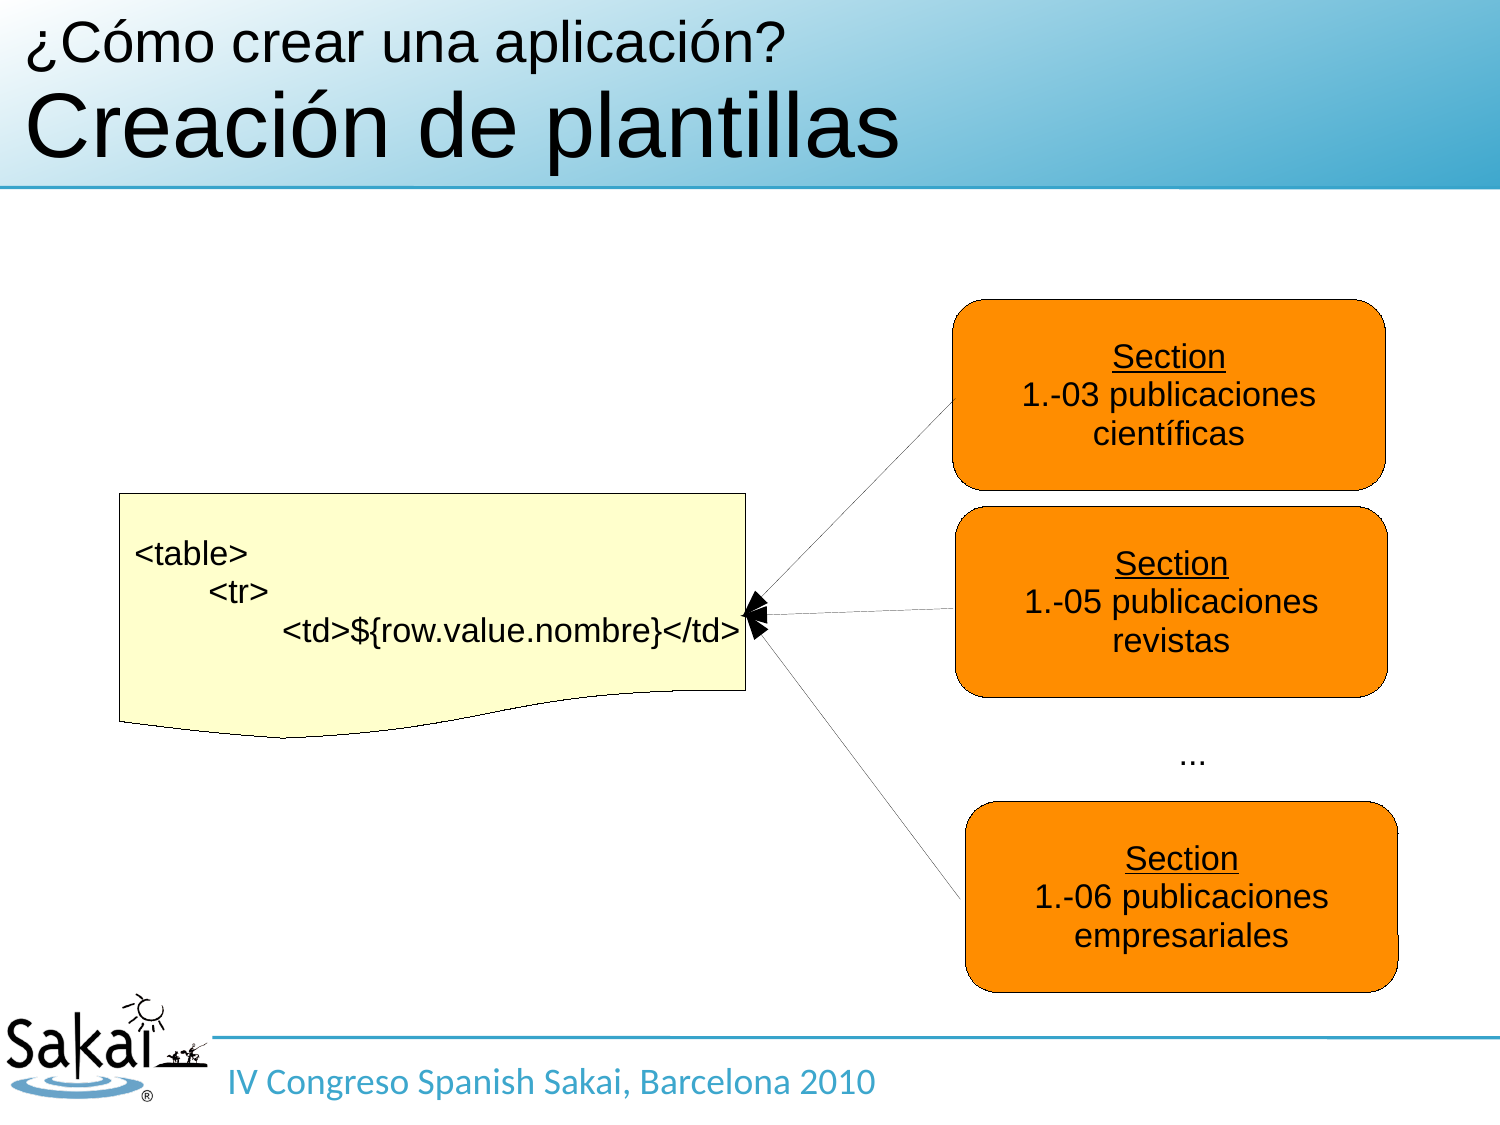

# ¿Cómo crear una aplicación? Creación de plantillas
Section
1.-03 publicaciones
científicas
<table>
	<tr>
		<td>${row.value.nombre}</td>
Section
1.-05 publicaciones
revistas
...
Section
1.-06 publicaciones
empresariales